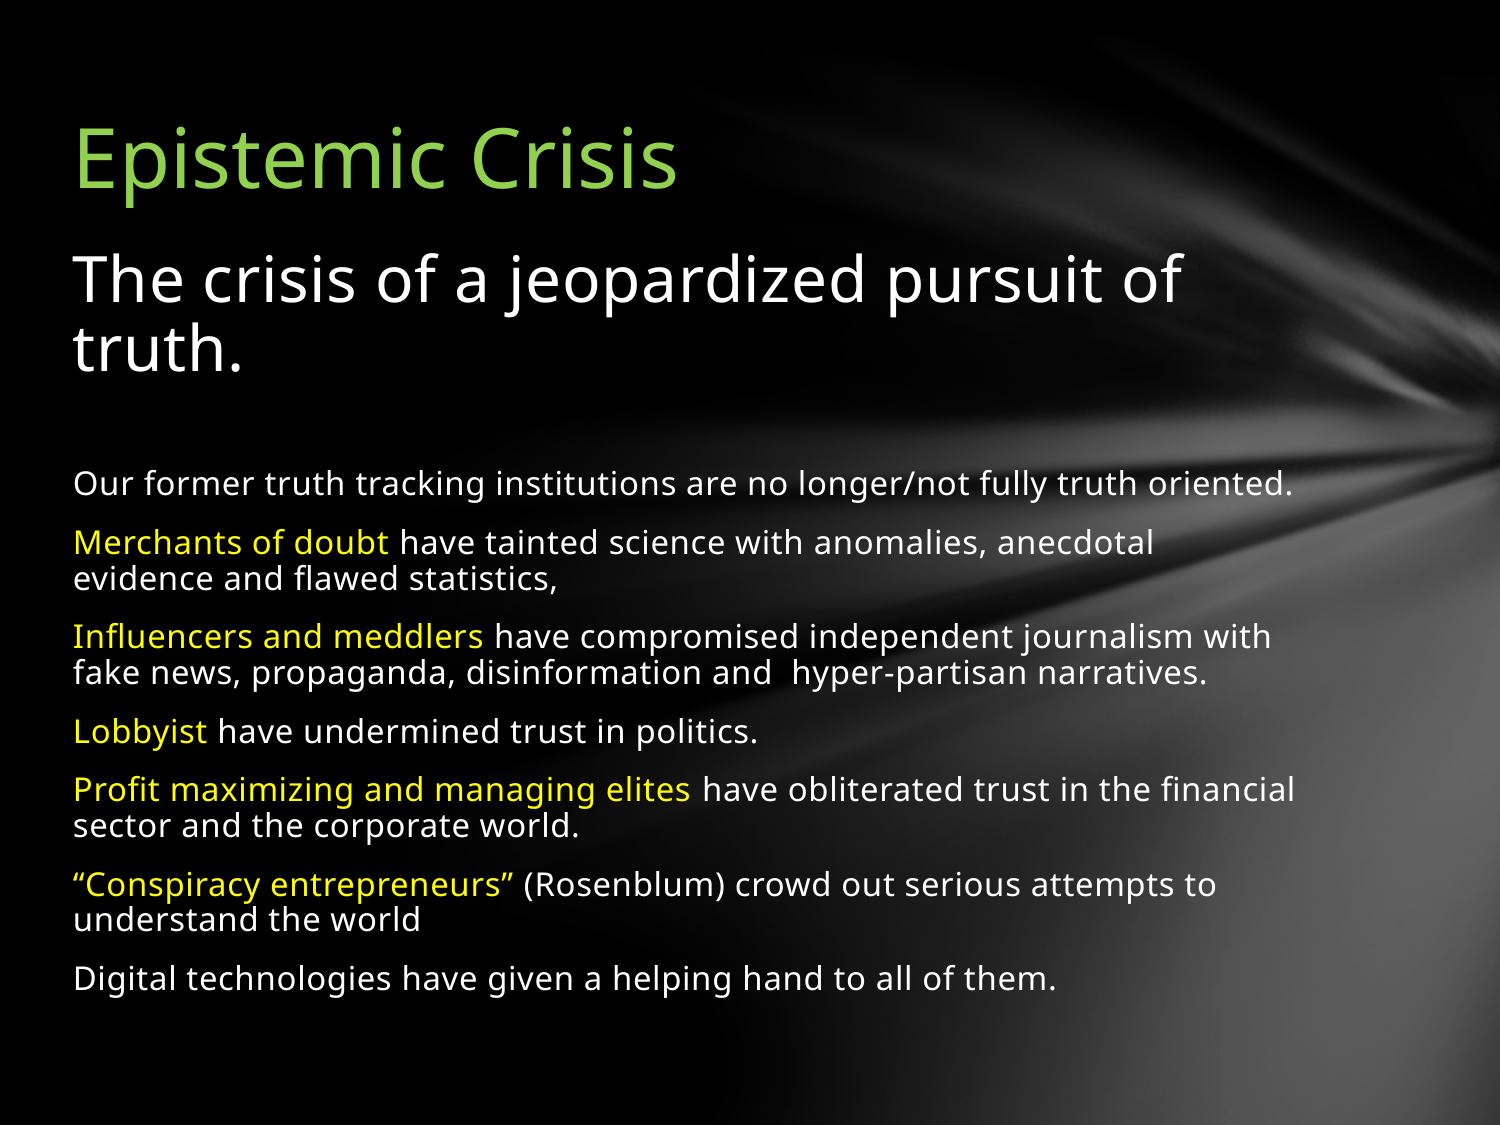

Epistemic Crisis
# The crisis of a jeopardized pursuit of truth.
Our former truth tracking institutions are no longer/not fully truth oriented.
Merchants of doubt have tainted science with anomalies, anecdotal evidence and flawed statistics,
Influencers and meddlers have compromised independent journalism with fake news, propaganda, disinformation and hyper-partisan narratives.
Lobbyist have undermined trust in politics.
Profit maximizing and managing elites have obliterated trust in the financial sector and the corporate world.
“Conspiracy entrepreneurs” (Rosenblum) crowd out serious attempts to understand the world
Digital technologies have given a helping hand to all of them.